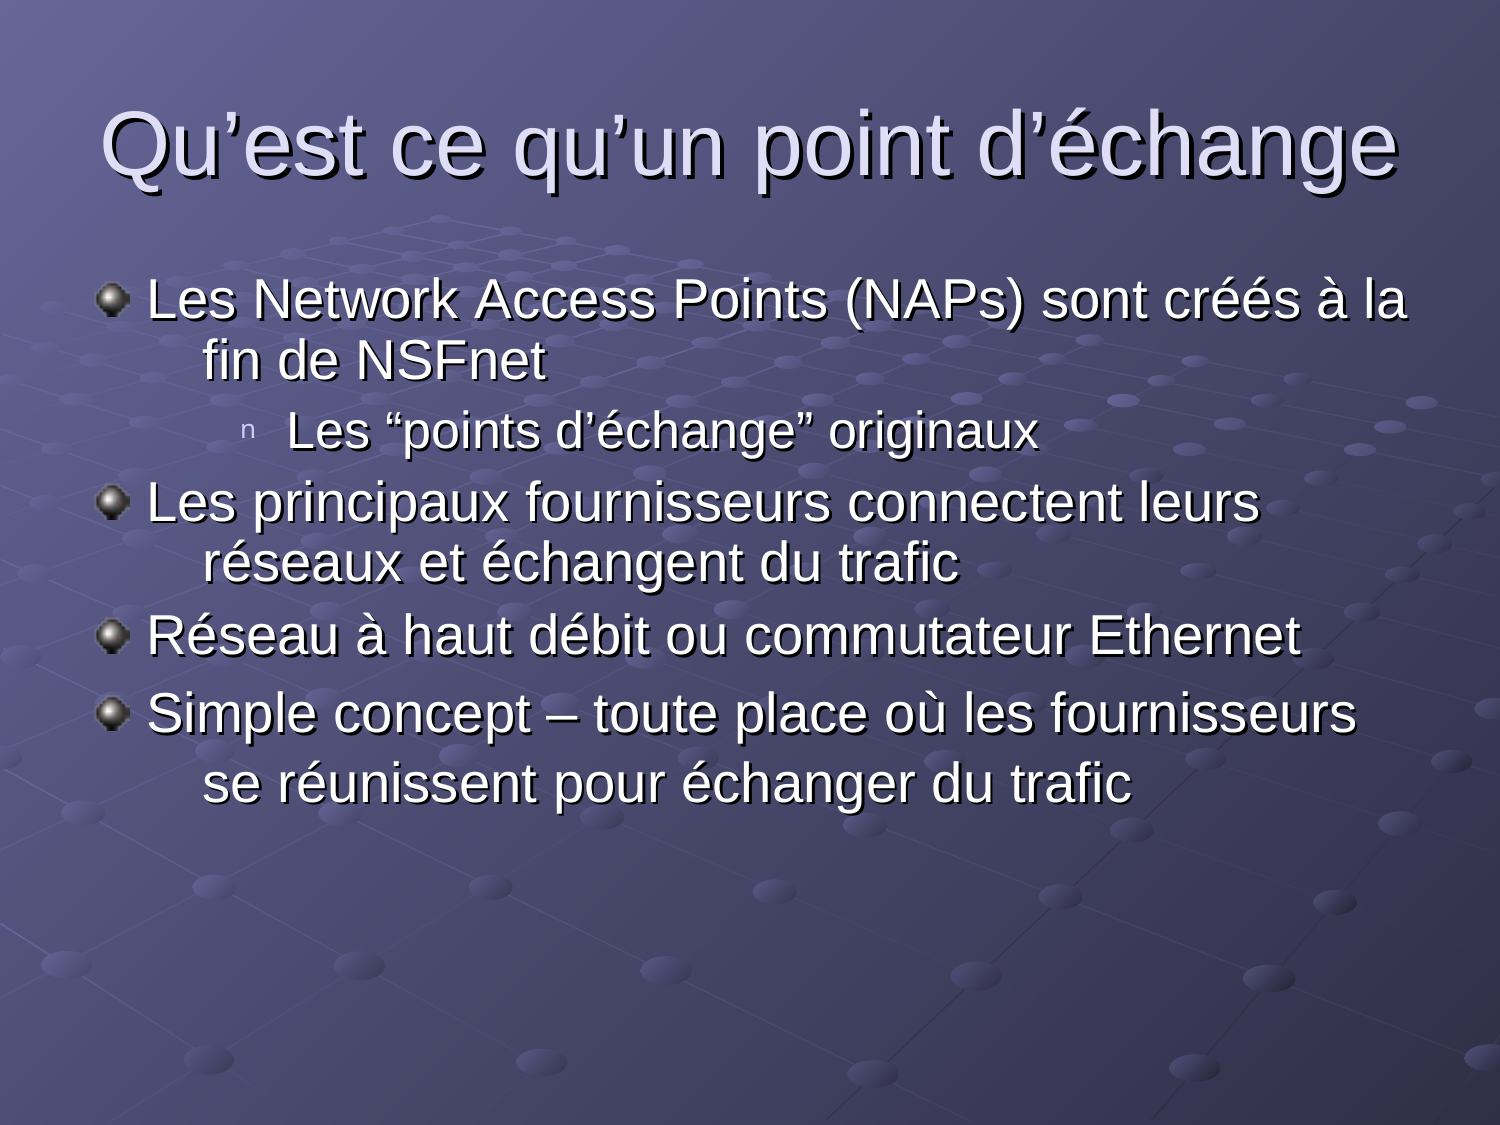

# Qu’est ce qu’un point d’échange
Les Network Access Points (NAPs) sont créés à la fin de NSFnet
Les “points d’échange” originaux
Les principaux fournisseurs connectent leurs réseaux et échangent du trafic
Réseau à haut débit ou commutateur Ethernet
Simple concept – toute place où les fournisseurs se réunissent pour échanger du trafic